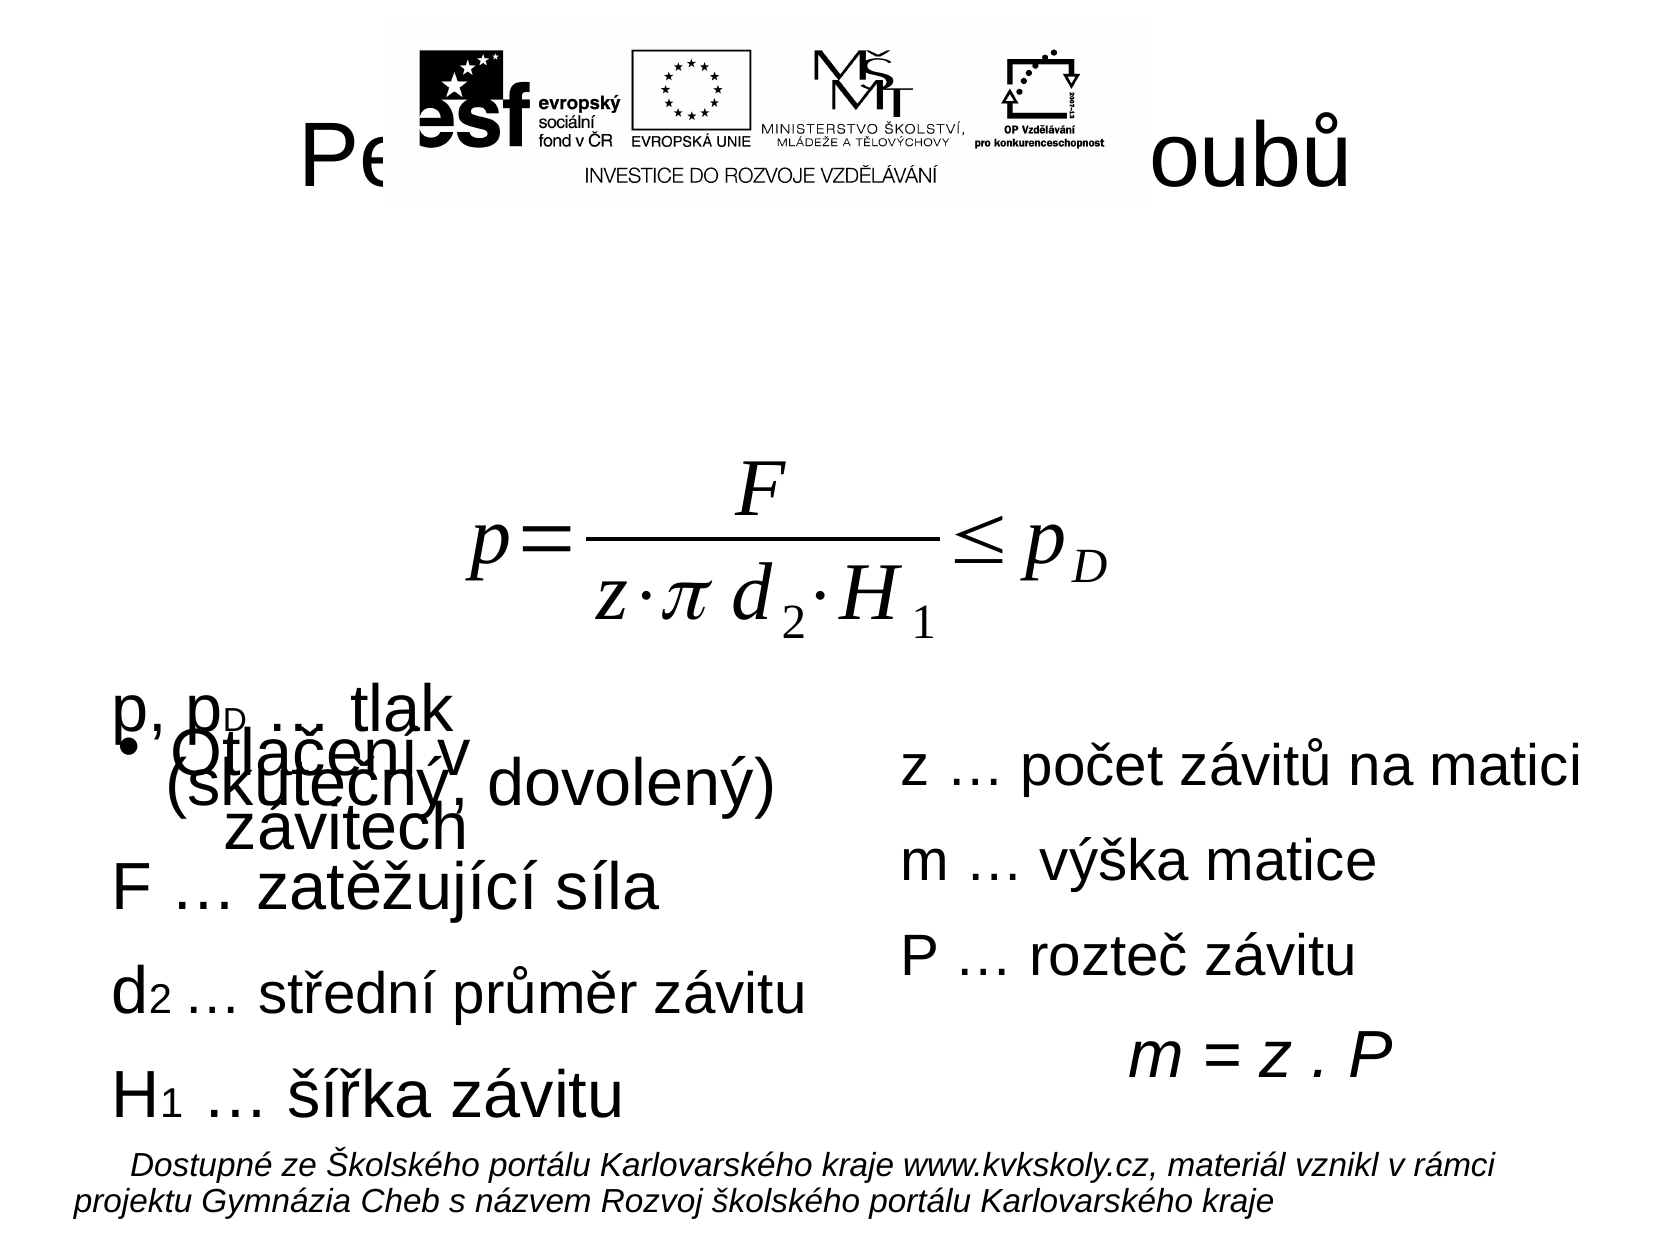

# Pevnostní výpočet šroubů
p, pD … tlak	 (skutečný, dovolený)
F … zatěžující síla
d2 … střední průměr závitu
H1 … šířka závitu
Otlačení v závitech
z … počet závitů na matici
m … výška matice
P … rozteč závitu
 m = z . P
	Dostupné ze Školského portálu Karlovarského kraje www.kvkskoly.cz, materiál vznikl v rámci projektu Gymnázia Cheb s názvem Rozvoj školského portálu Karlovarského kraje